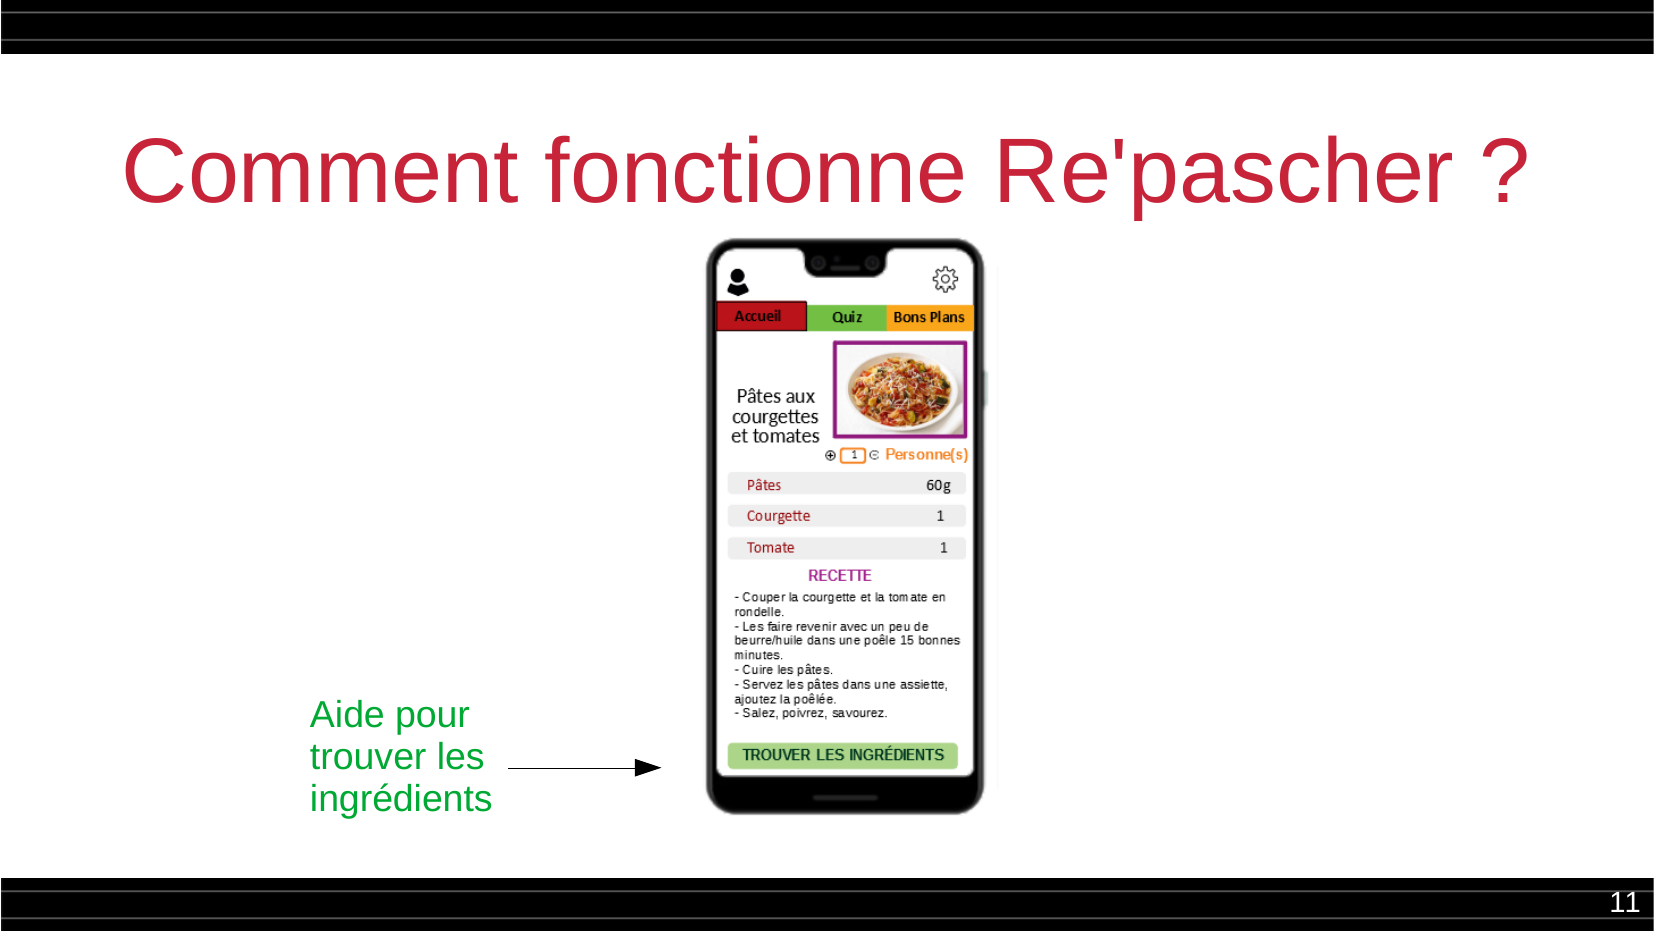

# Comment fonctionne Re'pascher ?
Aide pour trouver les ingrédients